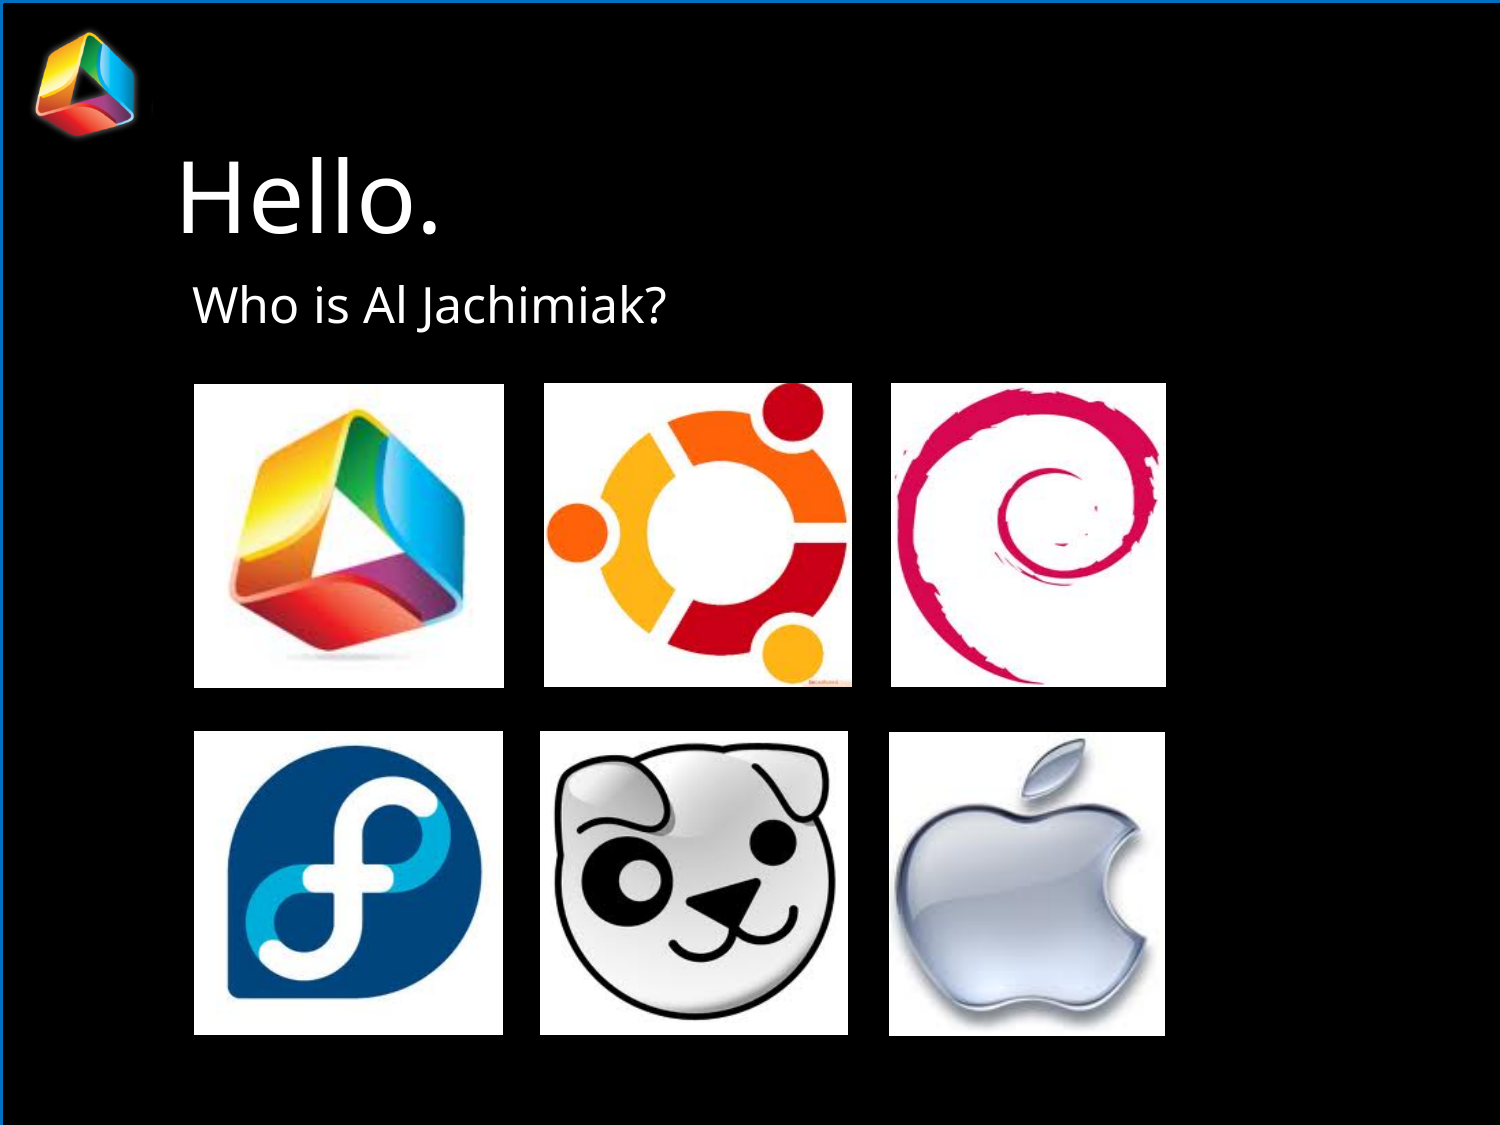

Hello.
 Who is Al Jachimiak?
# Introduction – Amahi as a gateway.